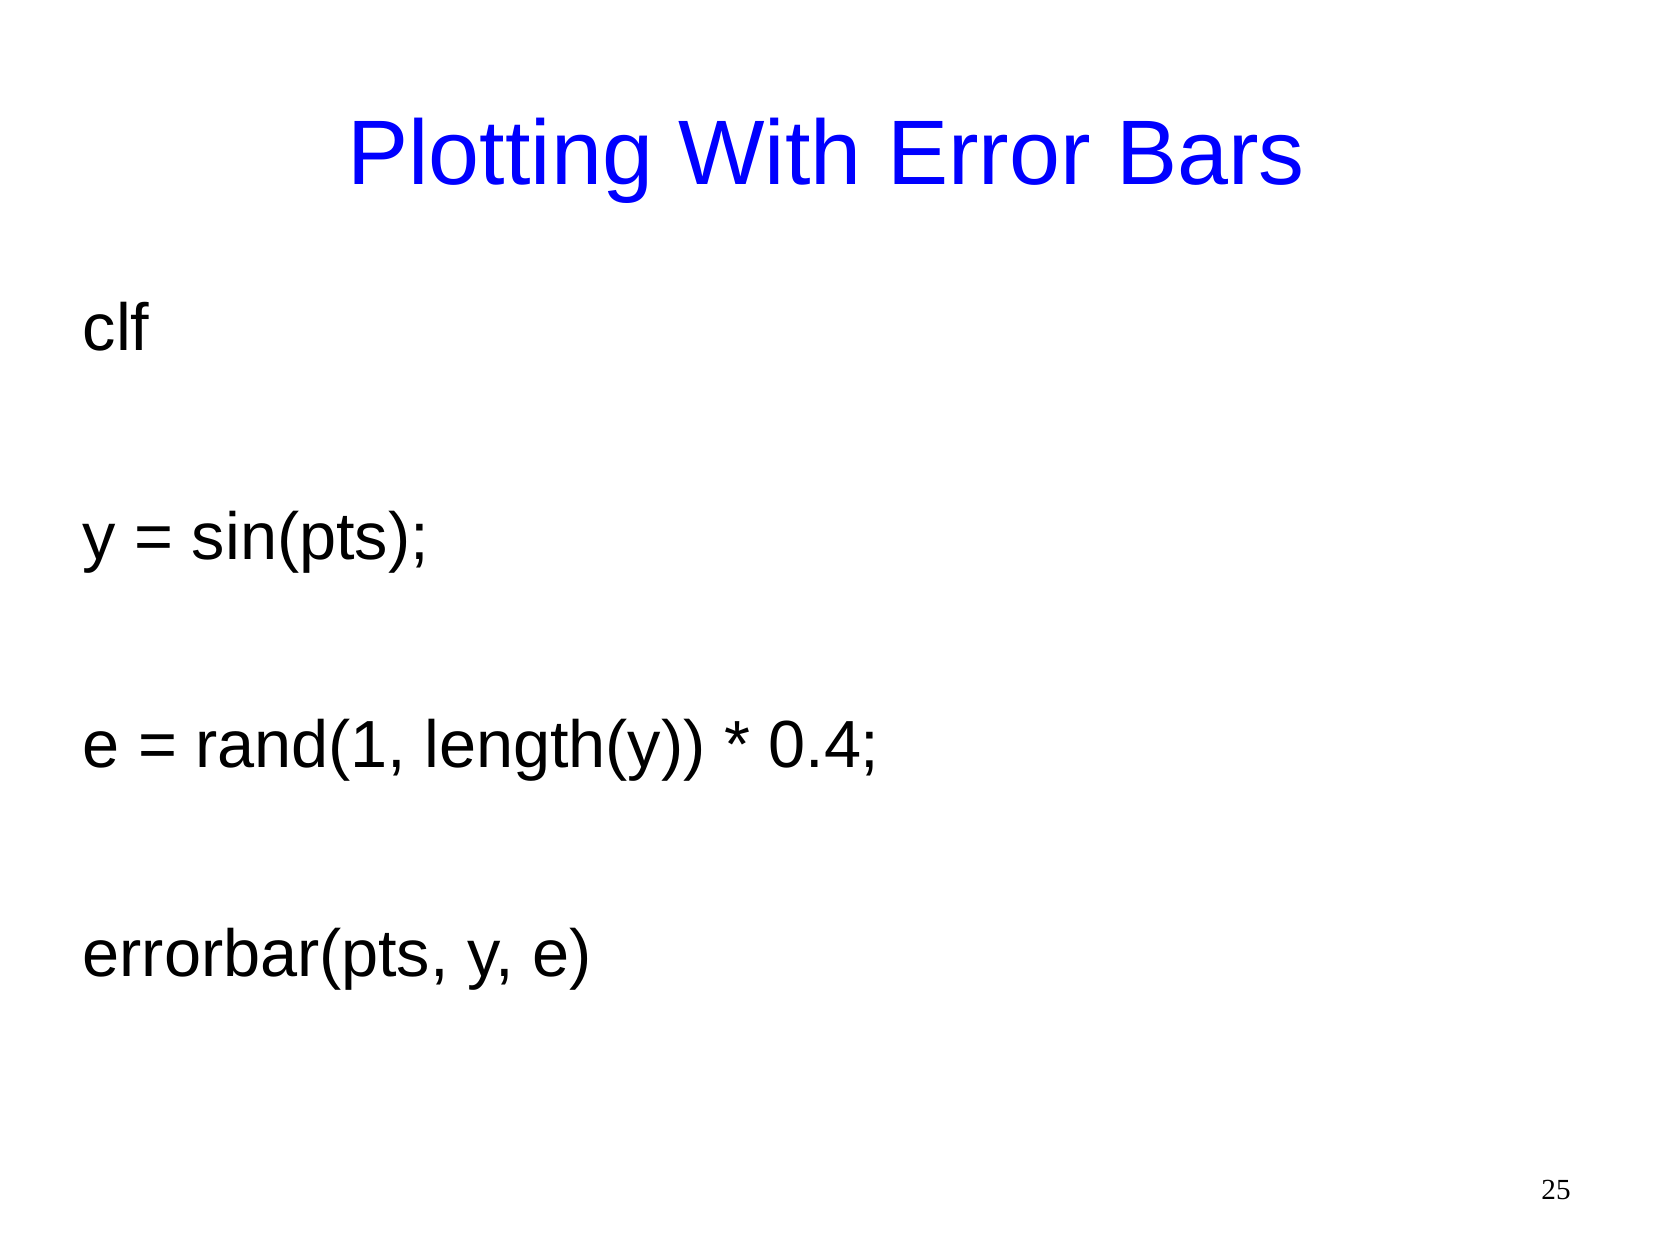

# Plotting With Error Bars
clf
y = sin(pts);
e = rand(1, length(y)) * 0.4;
errorbar(pts, y, e)
25